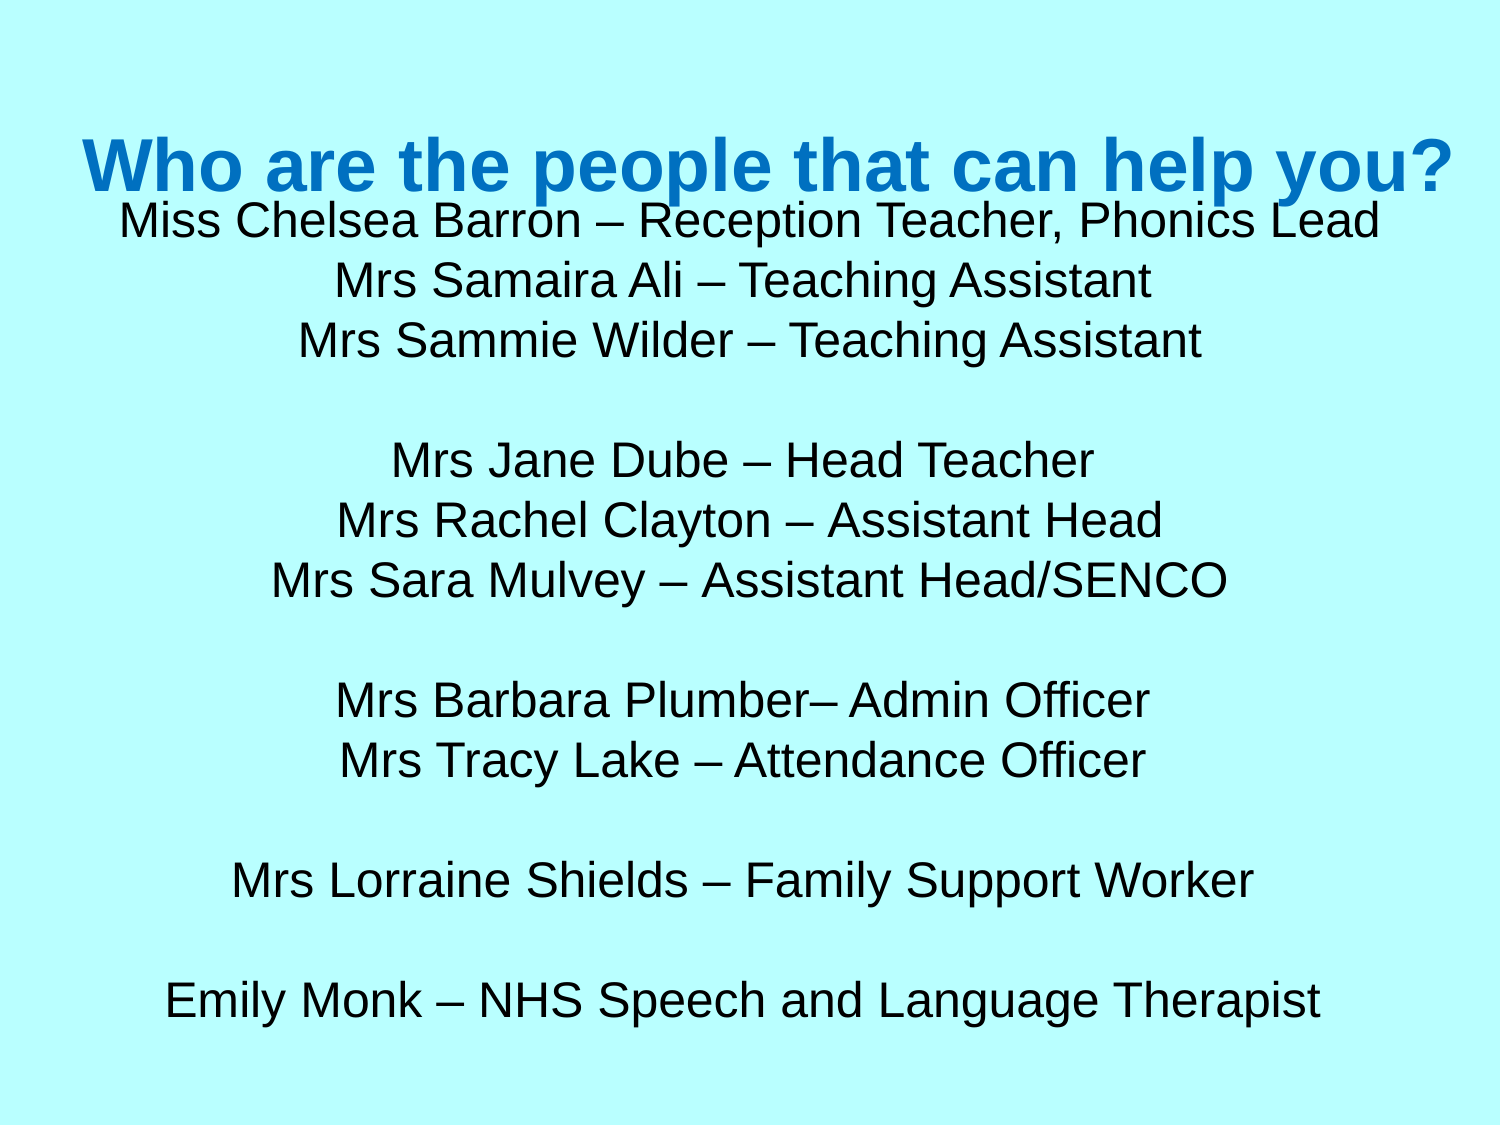

# Who are the people that can help you?
Miss Chelsea Barron – Reception Teacher, Phonics Lead
Mrs Samaira Ali – Teaching Assistant
Mrs Sammie Wilder – Teaching Assistant
Mrs Jane Dube – Head Teacher
Mrs Rachel Clayton – Assistant Head
Mrs Sara Mulvey – Assistant Head/SENCO
Mrs Barbara Plumber– Admin Officer
Mrs Tracy Lake – Attendance Officer
Mrs Lorraine Shields – Family Support Worker
Emily Monk – NHS Speech and Language Therapist